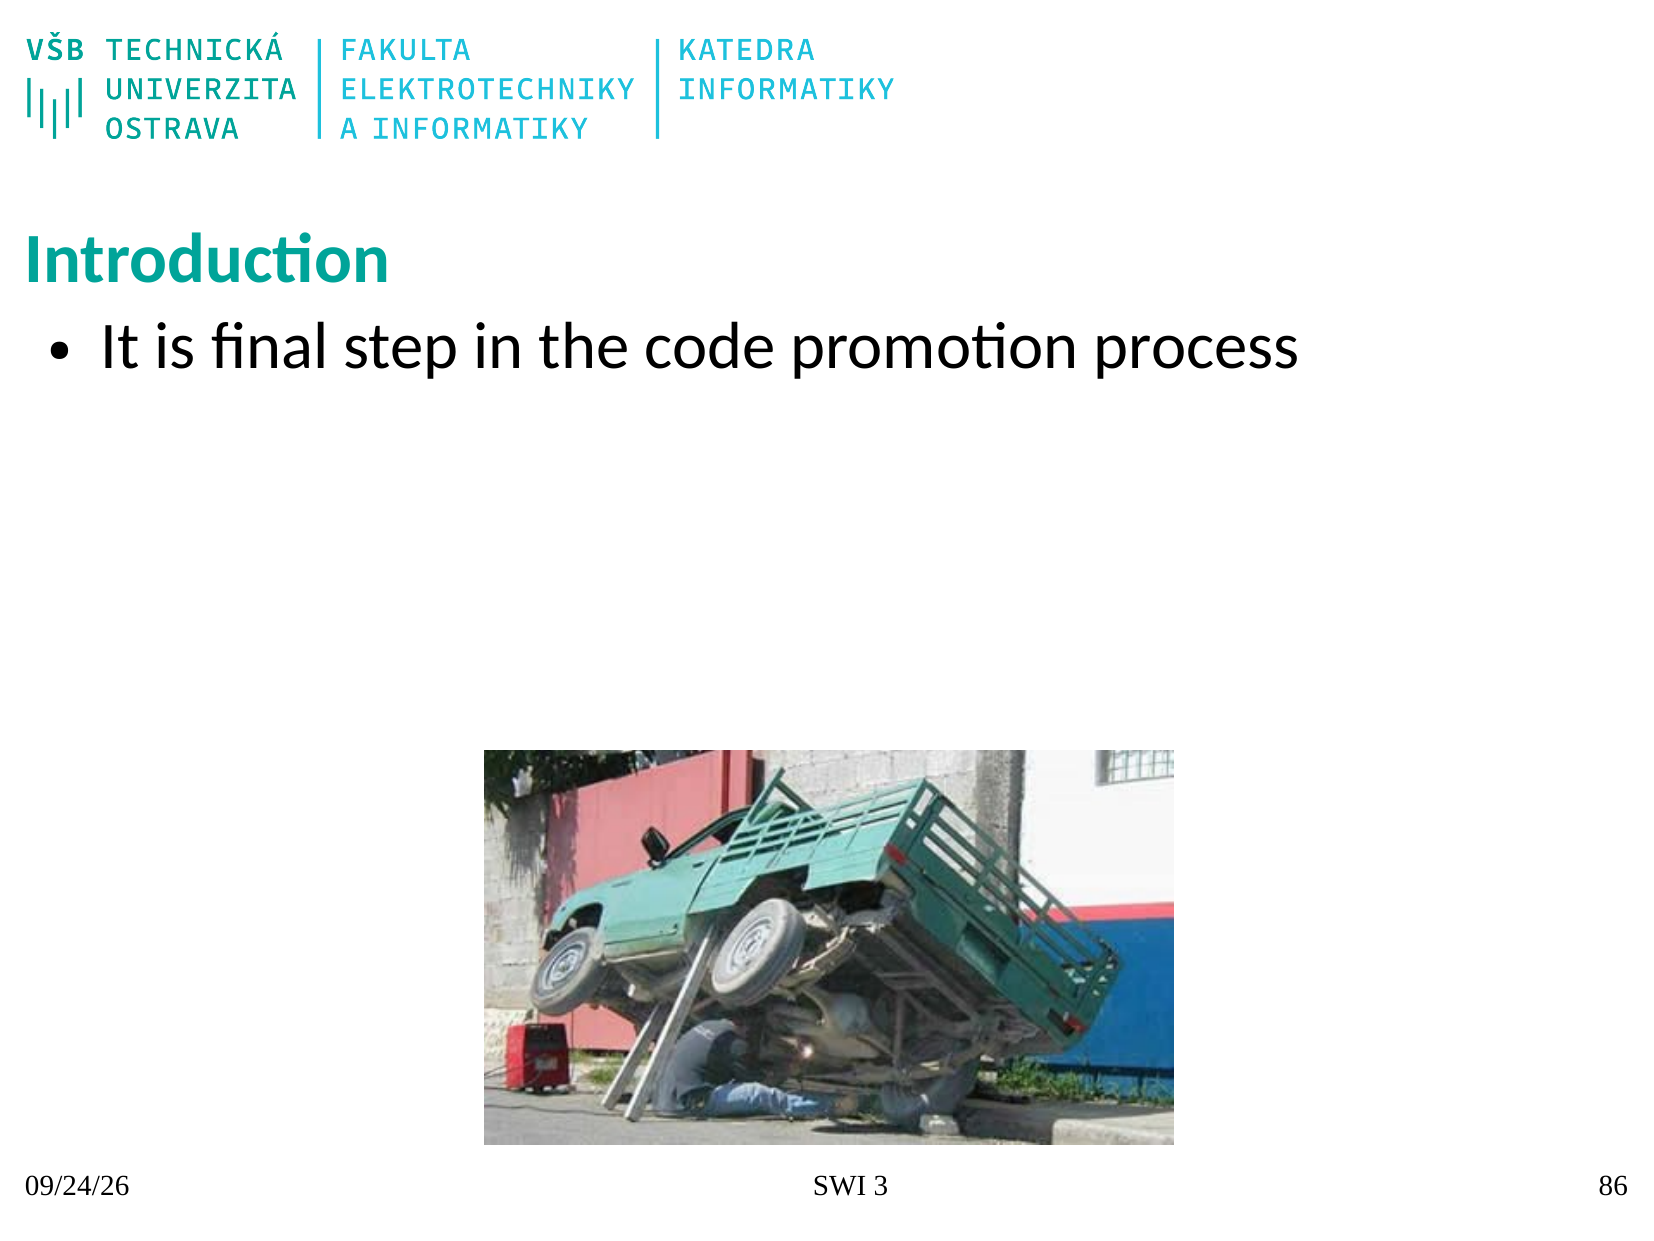

# Introduction
It is final step in the code promotion process
SWI 3
86